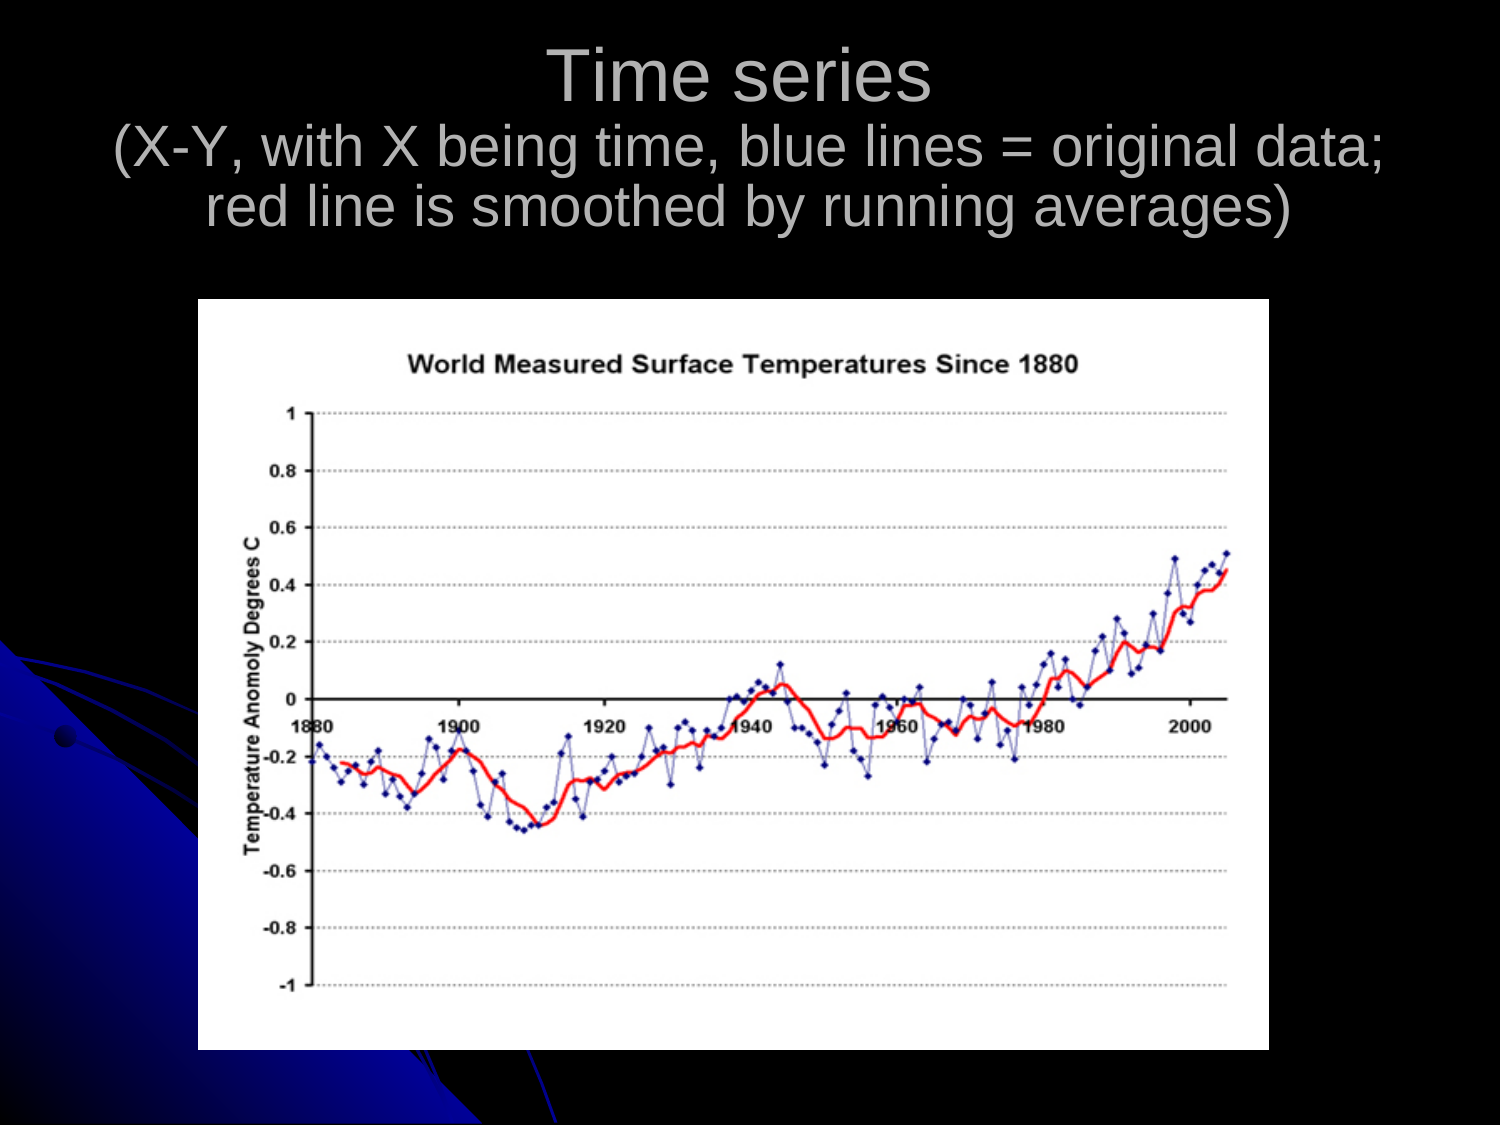

# Time series (X-Y, with X being time, blue lines = original data; red line is smoothed by running averages)‏